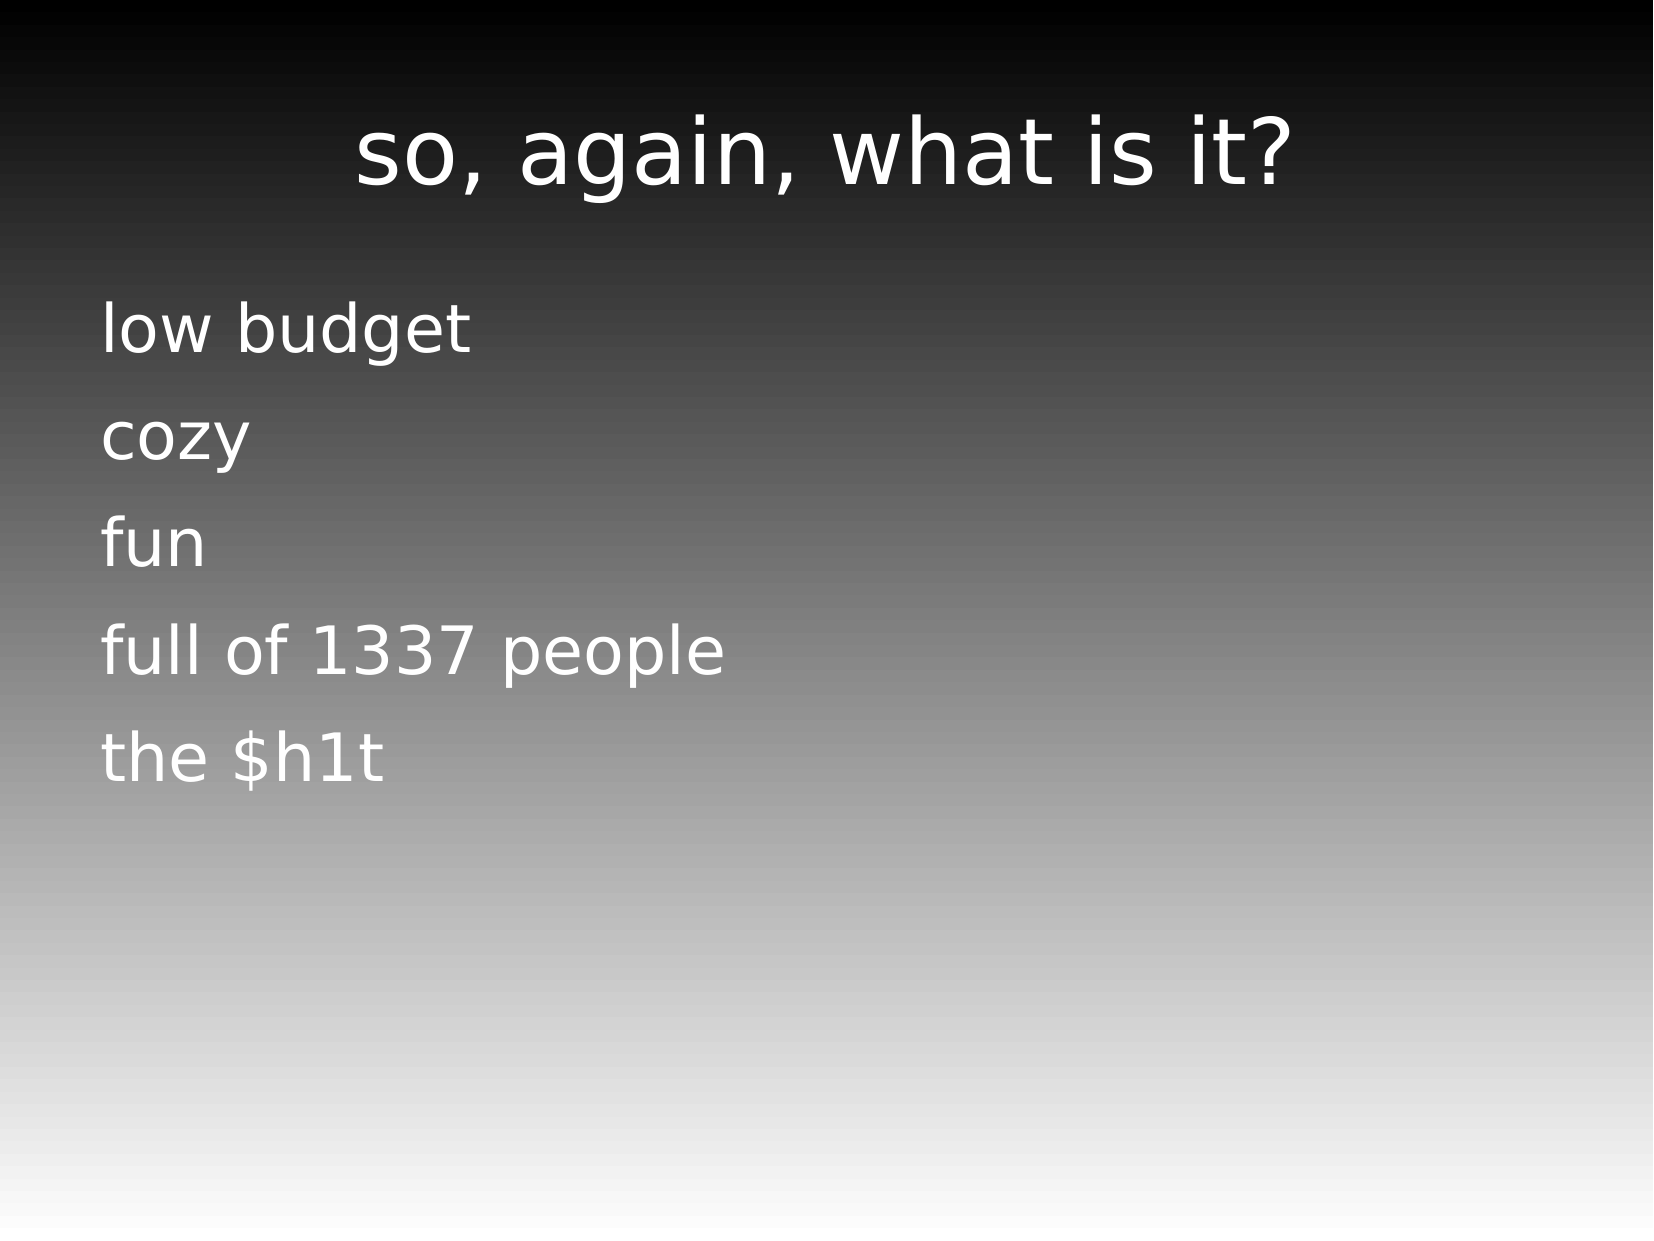

# so, again, what is it?
low budget
cozy
fun
full of 1337 people
the $h1t